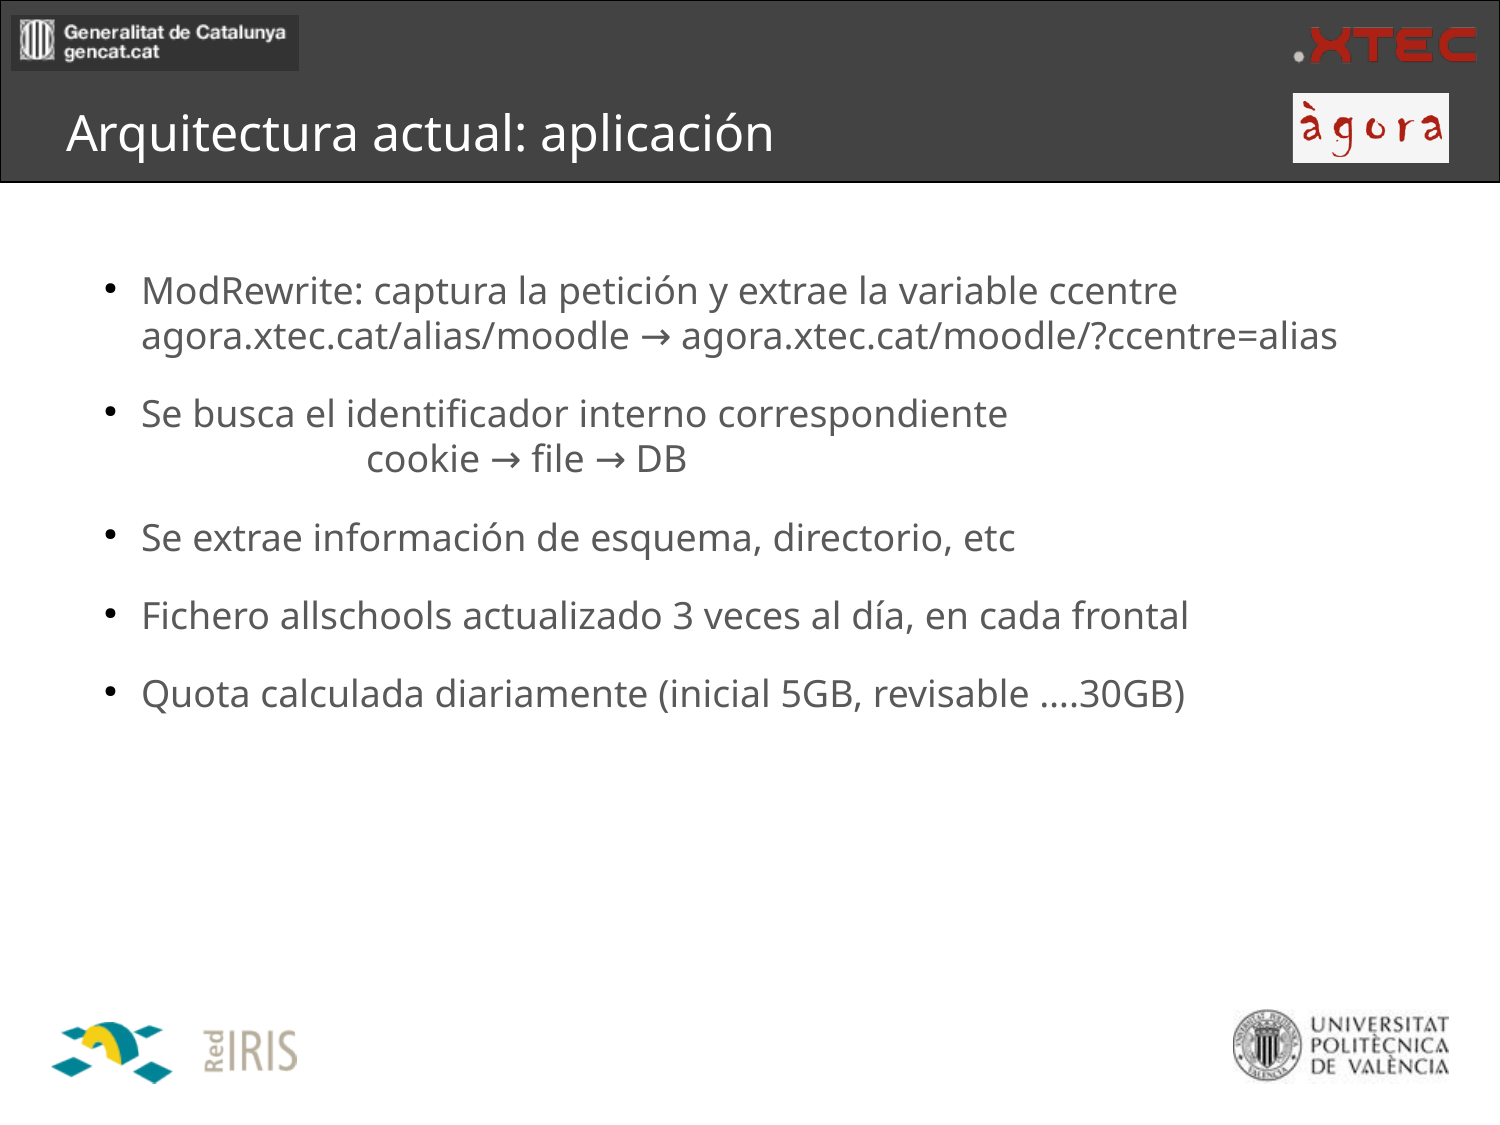

# Arquitectura actual: aplicación
ModRewrite: captura la petición y extrae la variable ccentre agora.xtec.cat/alias/moodle → agora.xtec.cat/moodle/?ccentre=alias
Se busca el identificador interno correspondiente
			cookie → file → DB
Se extrae información de esquema, directorio, etc
Fichero allschools actualizado 3 veces al día, en cada frontal
Quota calculada diariamente (inicial 5GB, revisable ….30GB)